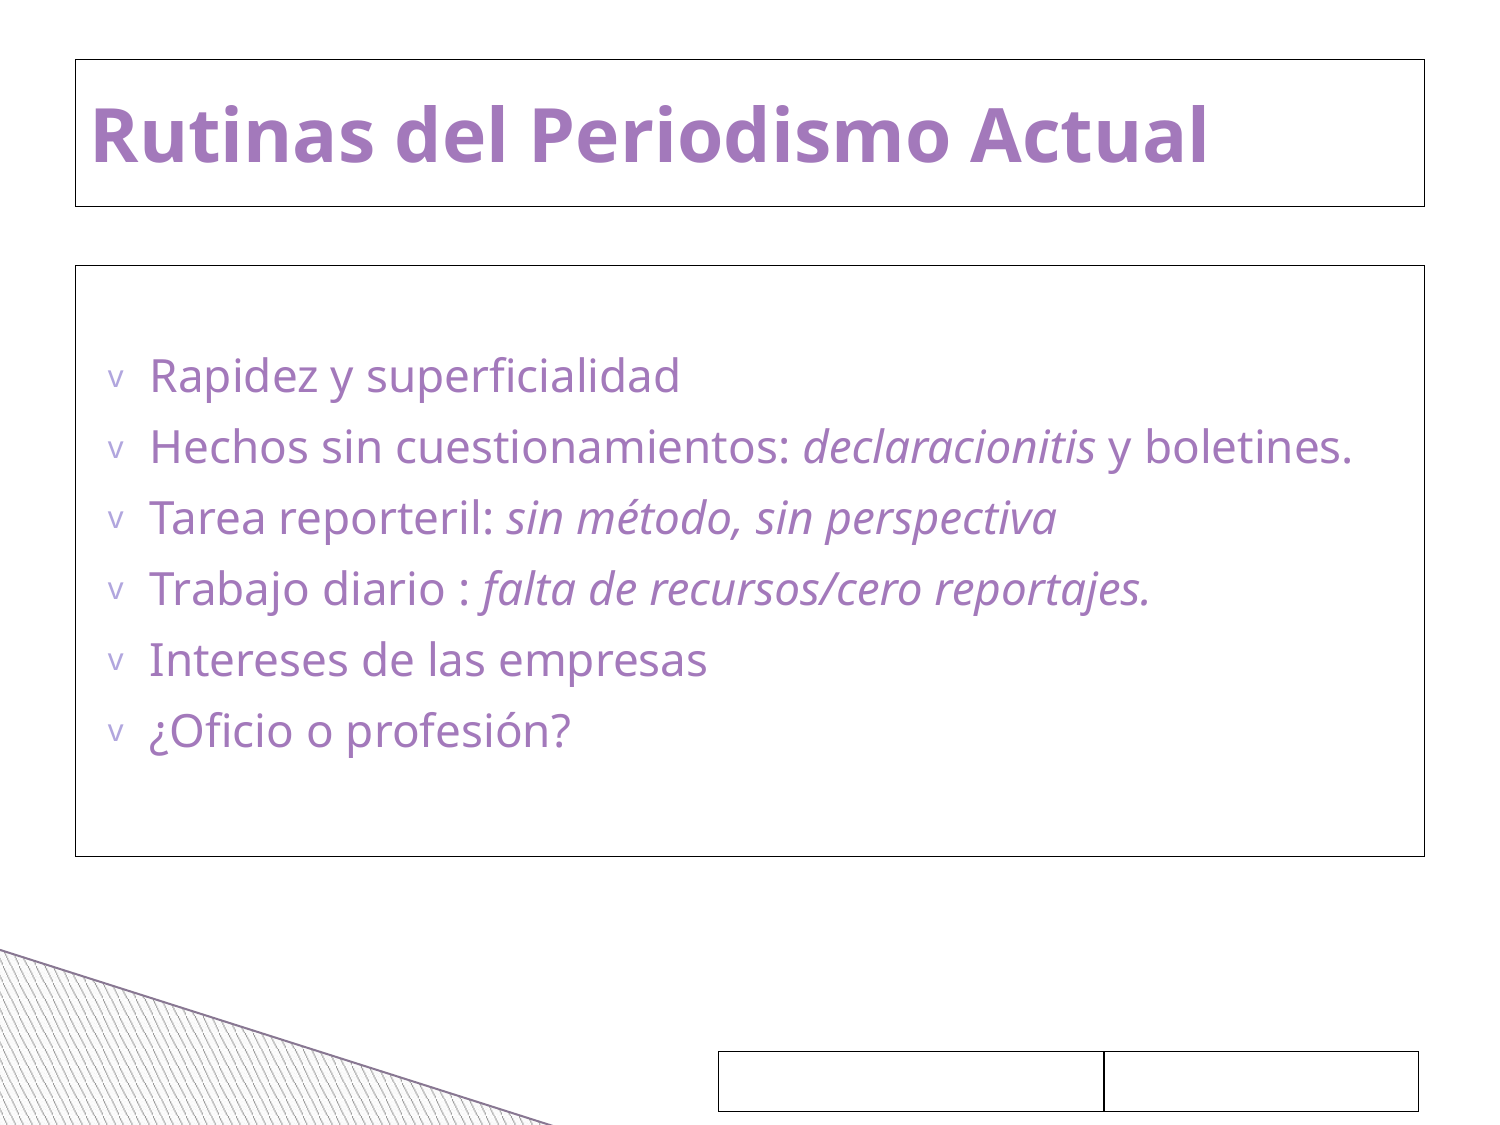

Rutinas del Periodismo Actual
# Rapidez y superficialidad
Hechos sin cuestionamientos: declaracionitis y boletines.
Tarea reporteril: sin método, sin perspectiva
Trabajo diario : falta de recursos/cero reportajes.
Intereses de las empresas
¿Oficio o profesión?